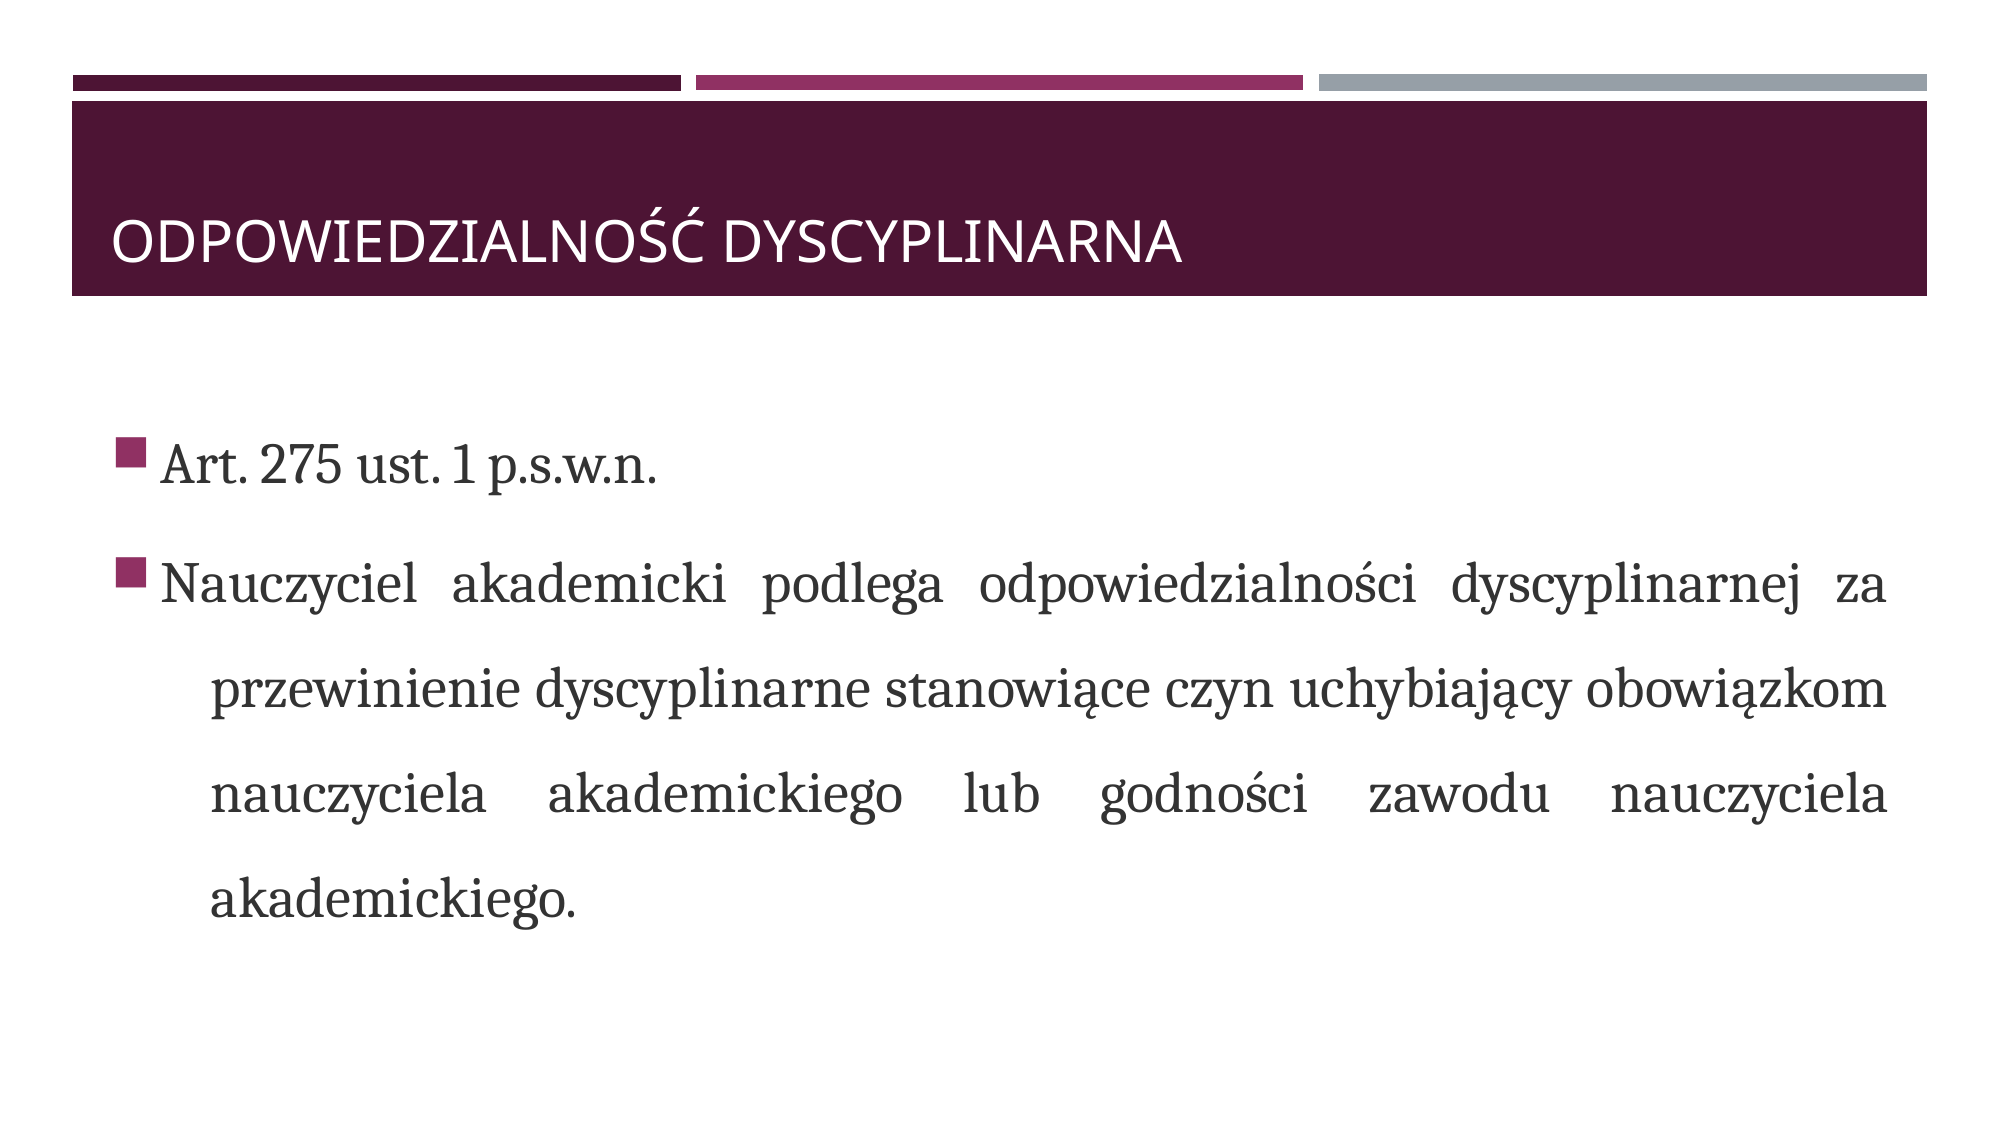

# Odpowiedzialność dyscyplinarna
Art. 275 ust. 1 p.s.w.n.
Nauczyciel akademicki podlega odpowiedzialności dyscyplinarnej za przewinienie dyscyplinarne stanowiące czyn uchybiający obowiązkom nauczyciela akademickiego lub godności zawodu nauczyciela akademickiego.